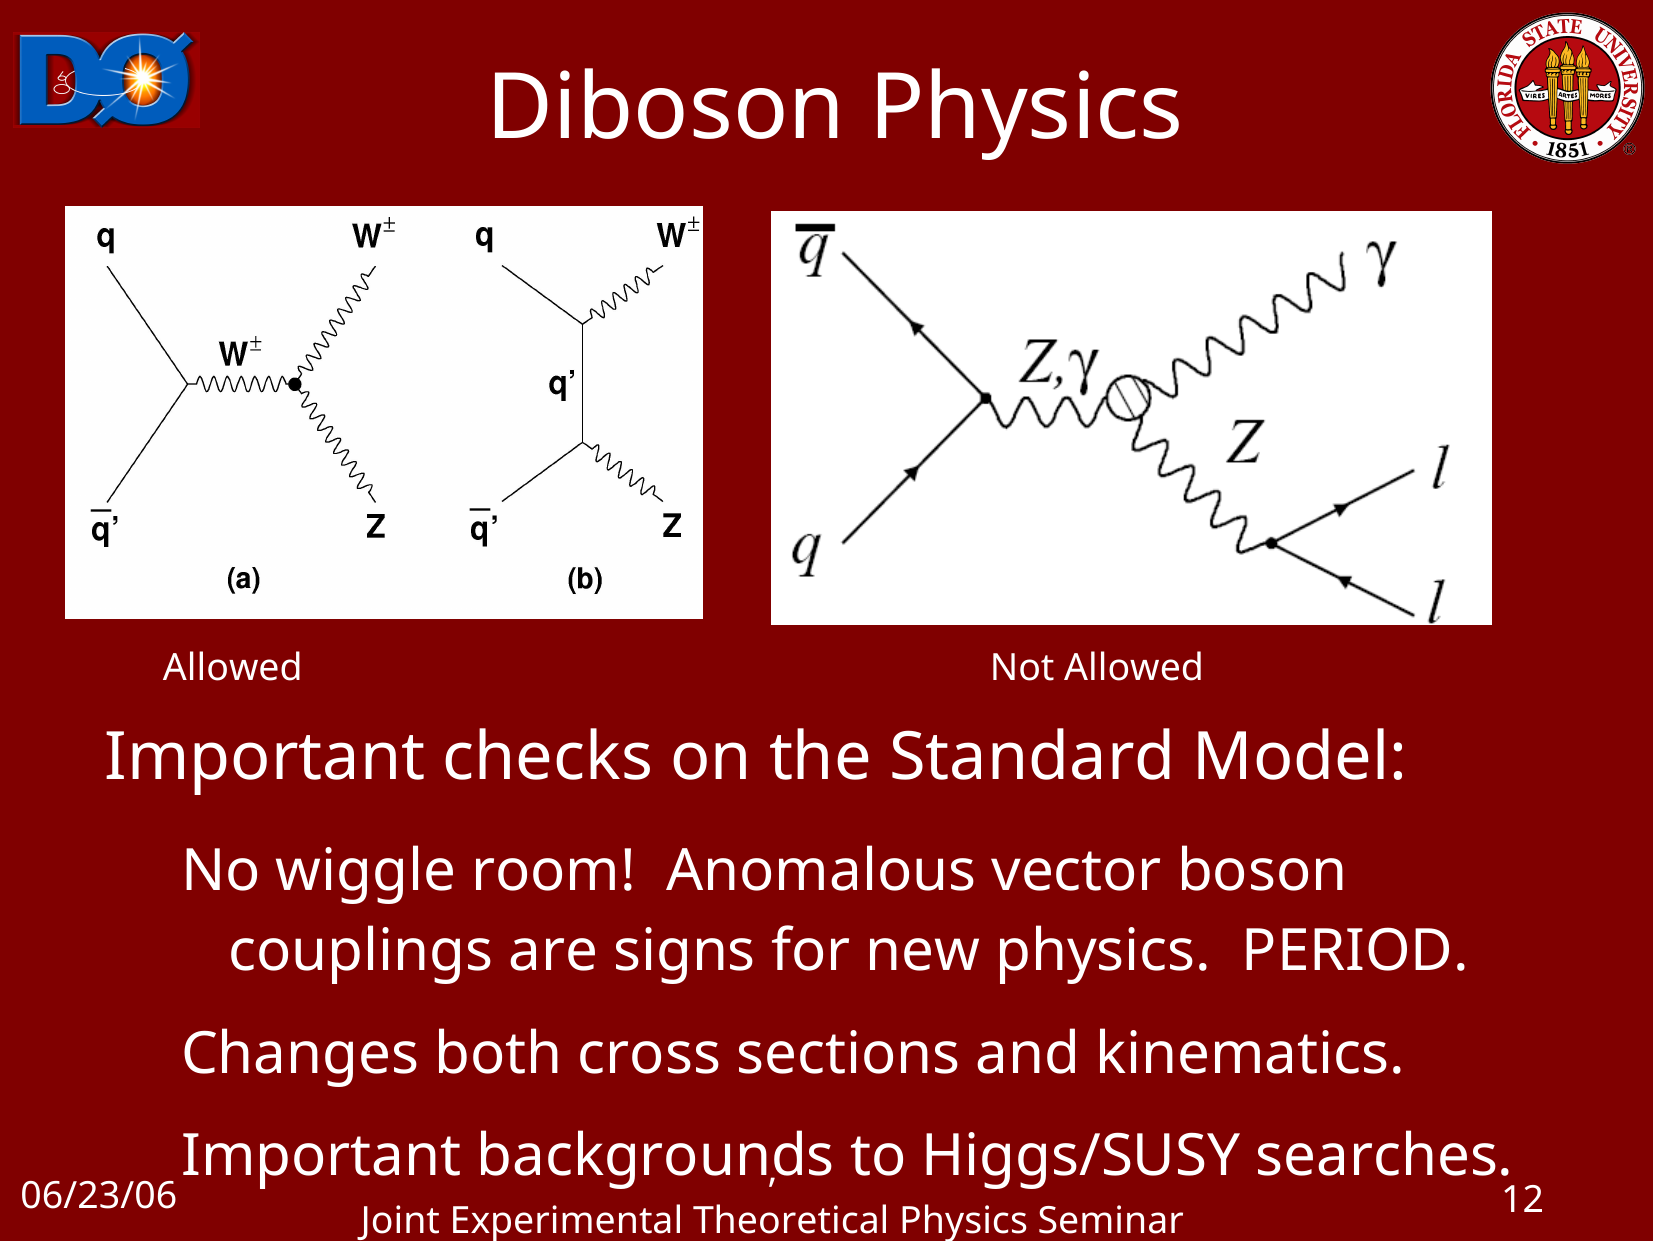

# Diboson Physics
Allowed
Not Allowed
Important checks on the Standard Model:
No wiggle room! Anomalous vector boson couplings are signs for new physics. PERIOD.
Changes both cross sections and kinematics.
Important backgrounds to Higgs/SUSY searches.